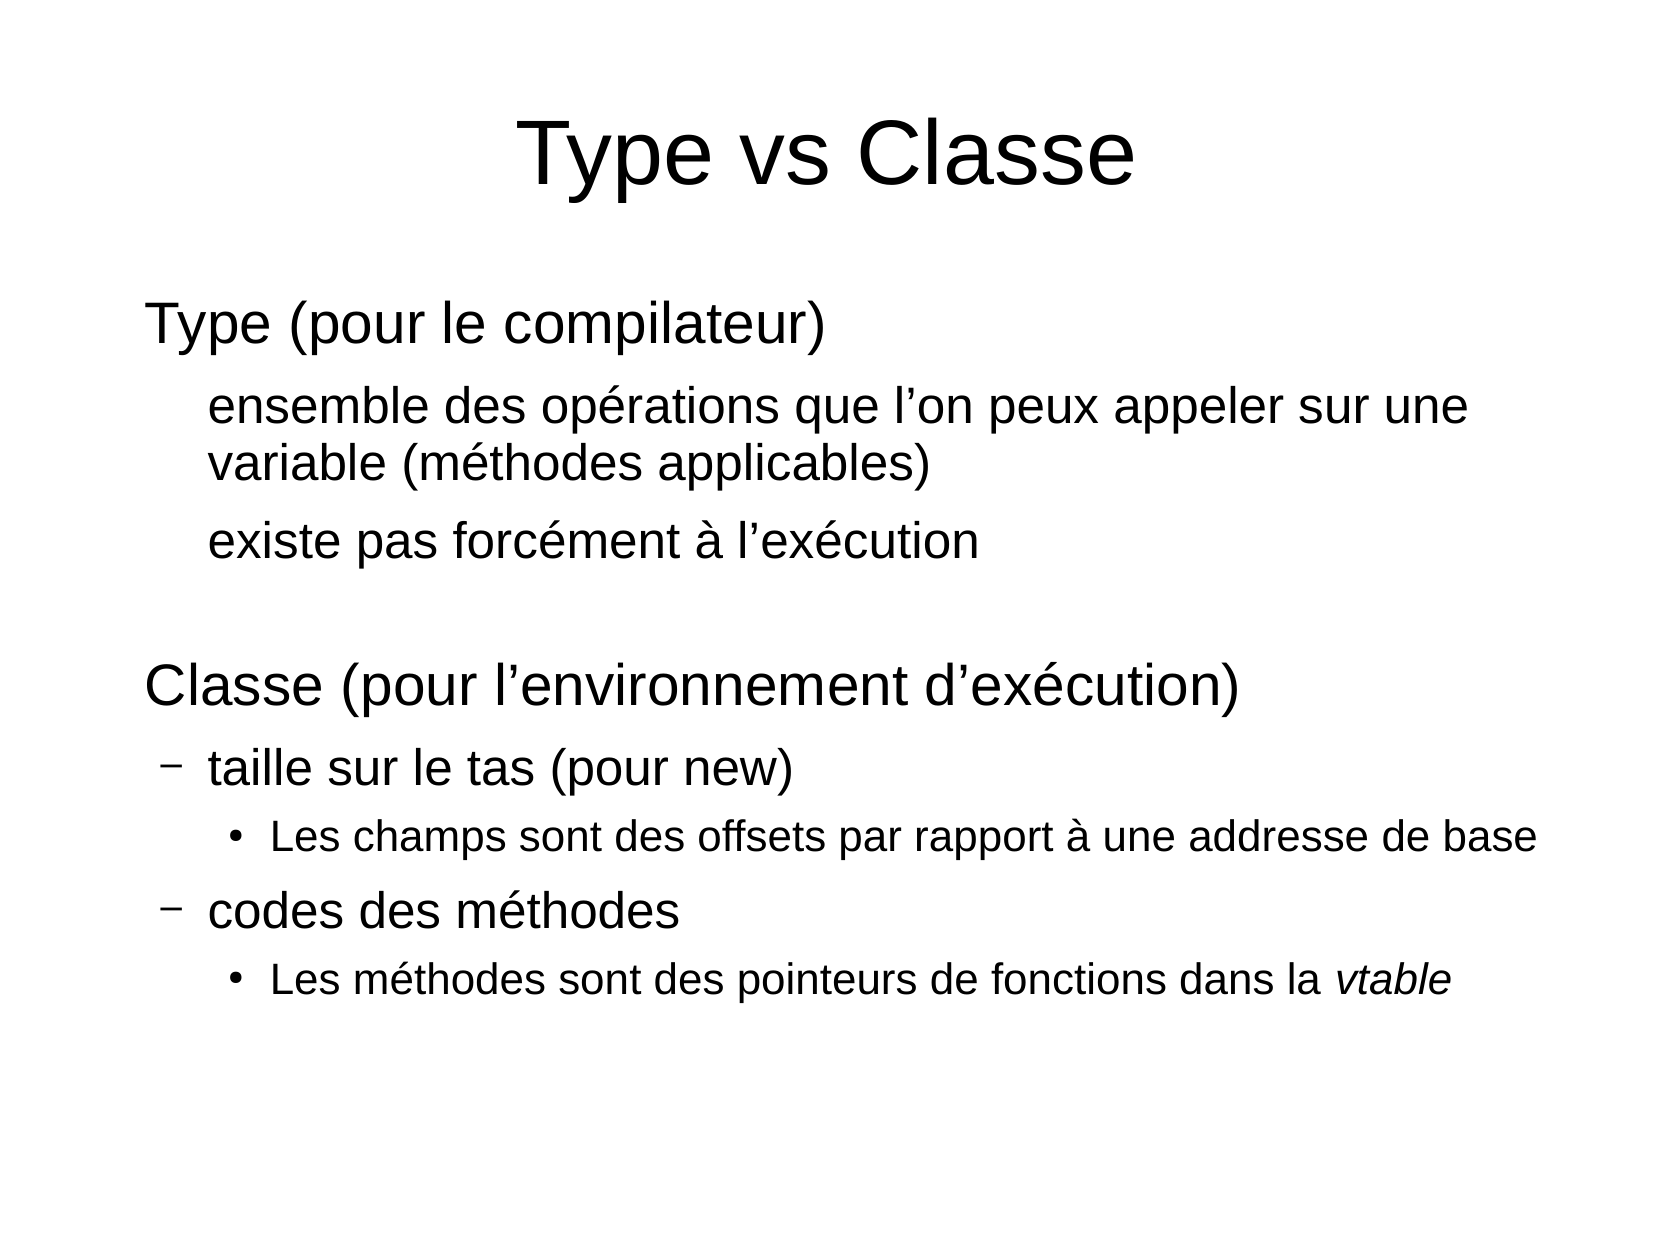

# Type vs Classe
Type (pour le compilateur)
ensemble des opérations que l’on peux appeler sur une variable (méthodes applicables)
existe pas forcément à l’exécution
Classe (pour l’environnement d’exécution)
taille sur le tas (pour new)
Les champs sont des offsets par rapport à une addresse de base
codes des méthodes
Les méthodes sont des pointeurs de fonctions dans la vtable